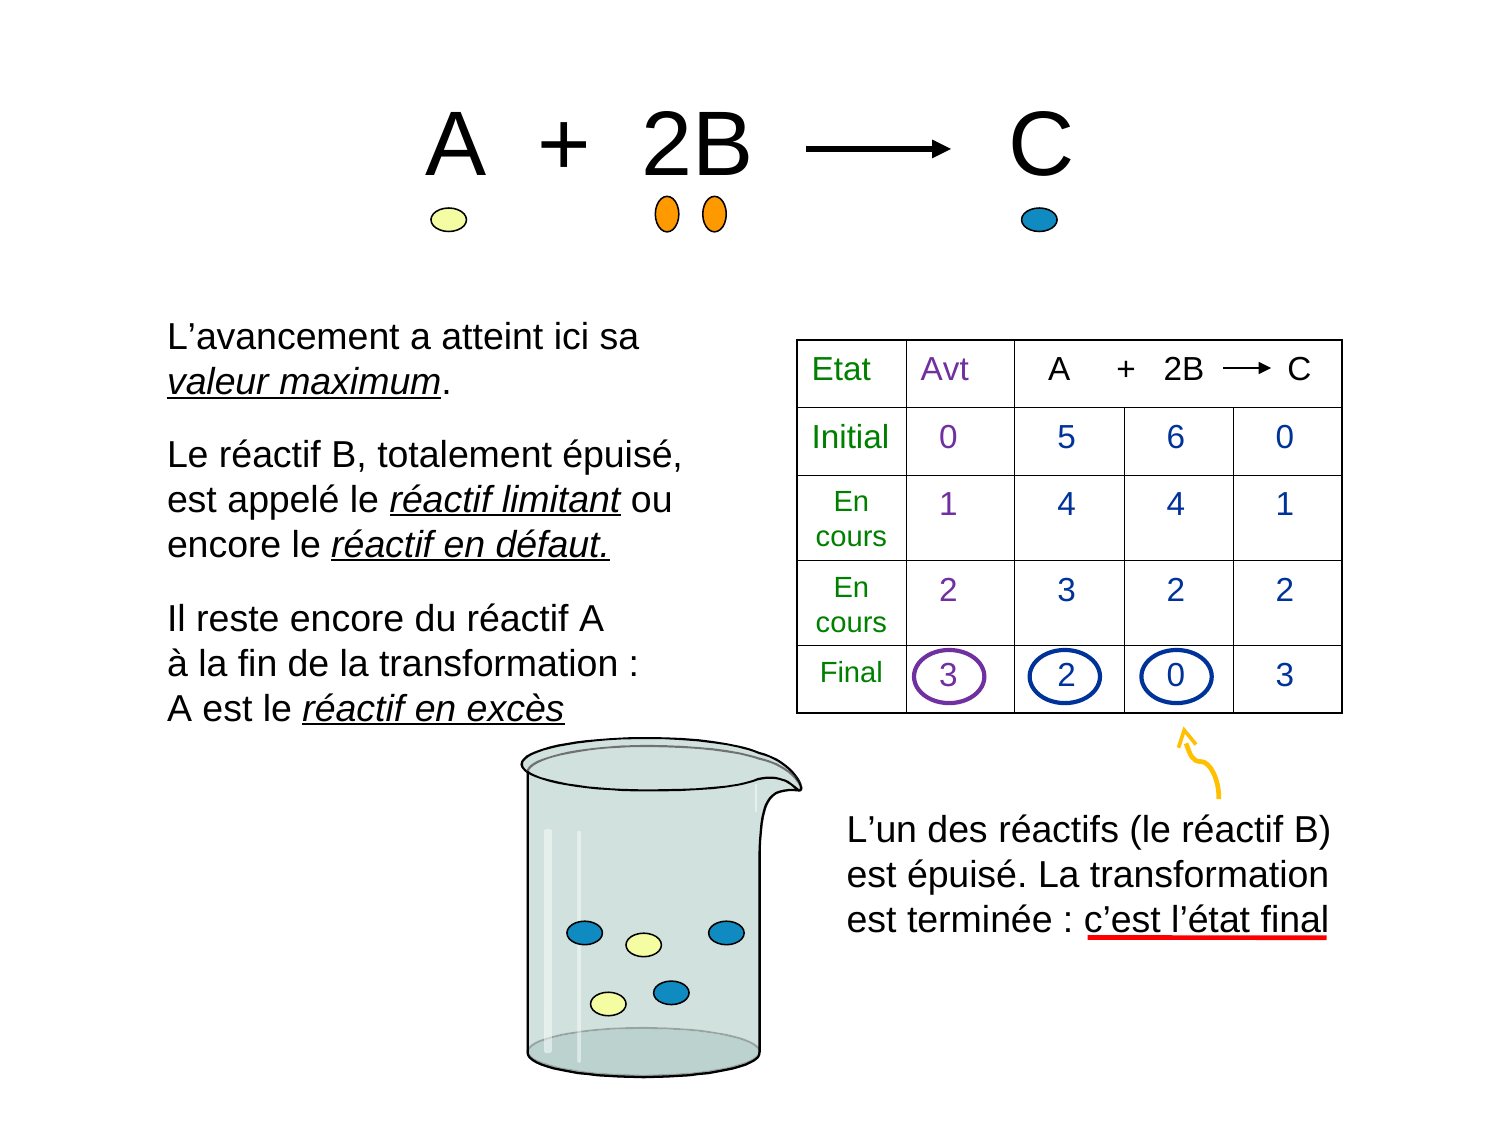

# A + 2B C
L’avancement a atteint ici sa valeur maximum.
| Etat | Avt | A + 2B C | | |
| --- | --- | --- | --- | --- |
| Initial | 0 | 5 | 6 | 0 |
| En cours | 1 | 4 | 4 | 1 |
| En cours | 2 | 3 | 2 | 2 |
| Final | 3 | 2 | 0 | 3 |
Le réactif B, totalement épuisé, est appelé le réactif limitant ou encore le réactif en défaut.
Il reste encore du réactif A
à la fin de la transformation :
A est le réactif en excès
L’un des réactifs (le réactif B) est épuisé. La transformation est terminée : c’est l’état final